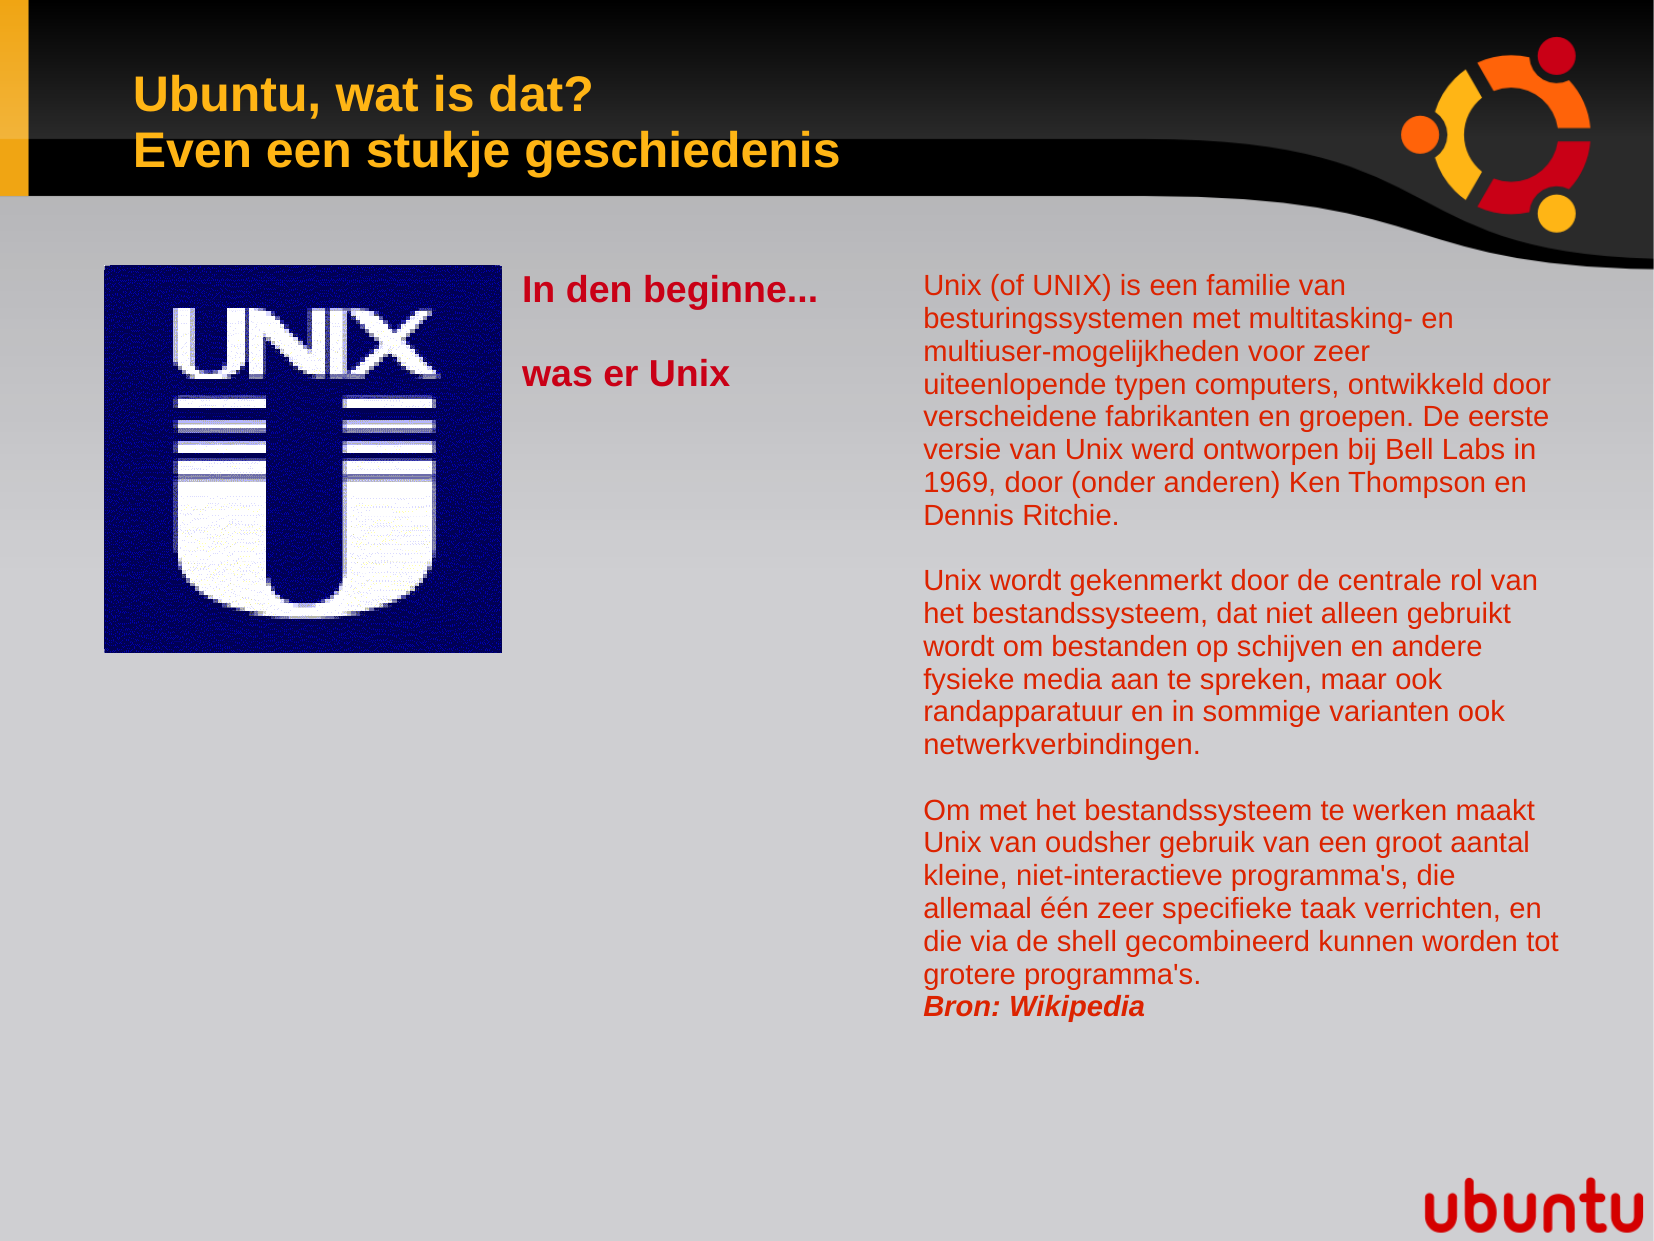

Ubuntu, wat is dat?
Even een stukje geschiedenis
In den beginne...
was er Unix
Unix (of UNIX) is een familie van besturingssystemen met multitasking- en multiuser-mogelijkheden voor zeer uiteenlopende typen computers, ontwikkeld door verscheidene fabrikanten en groepen. De eerste versie van Unix werd ontworpen bij Bell Labs in 1969, door (onder anderen) Ken Thompson en Dennis Ritchie.
Unix wordt gekenmerkt door de centrale rol van het bestandssysteem, dat niet alleen gebruikt wordt om bestanden op schijven en andere fysieke media aan te spreken, maar ook randapparatuur en in sommige varianten ook netwerkverbindingen.
Om met het bestandssysteem te werken maakt Unix van oudsher gebruik van een groot aantal kleine, niet-interactieve programma's, die allemaal één zeer specifieke taak verrichten, en die via de shell gecombineerd kunnen worden tot grotere programma's.
Bron: Wikipedia